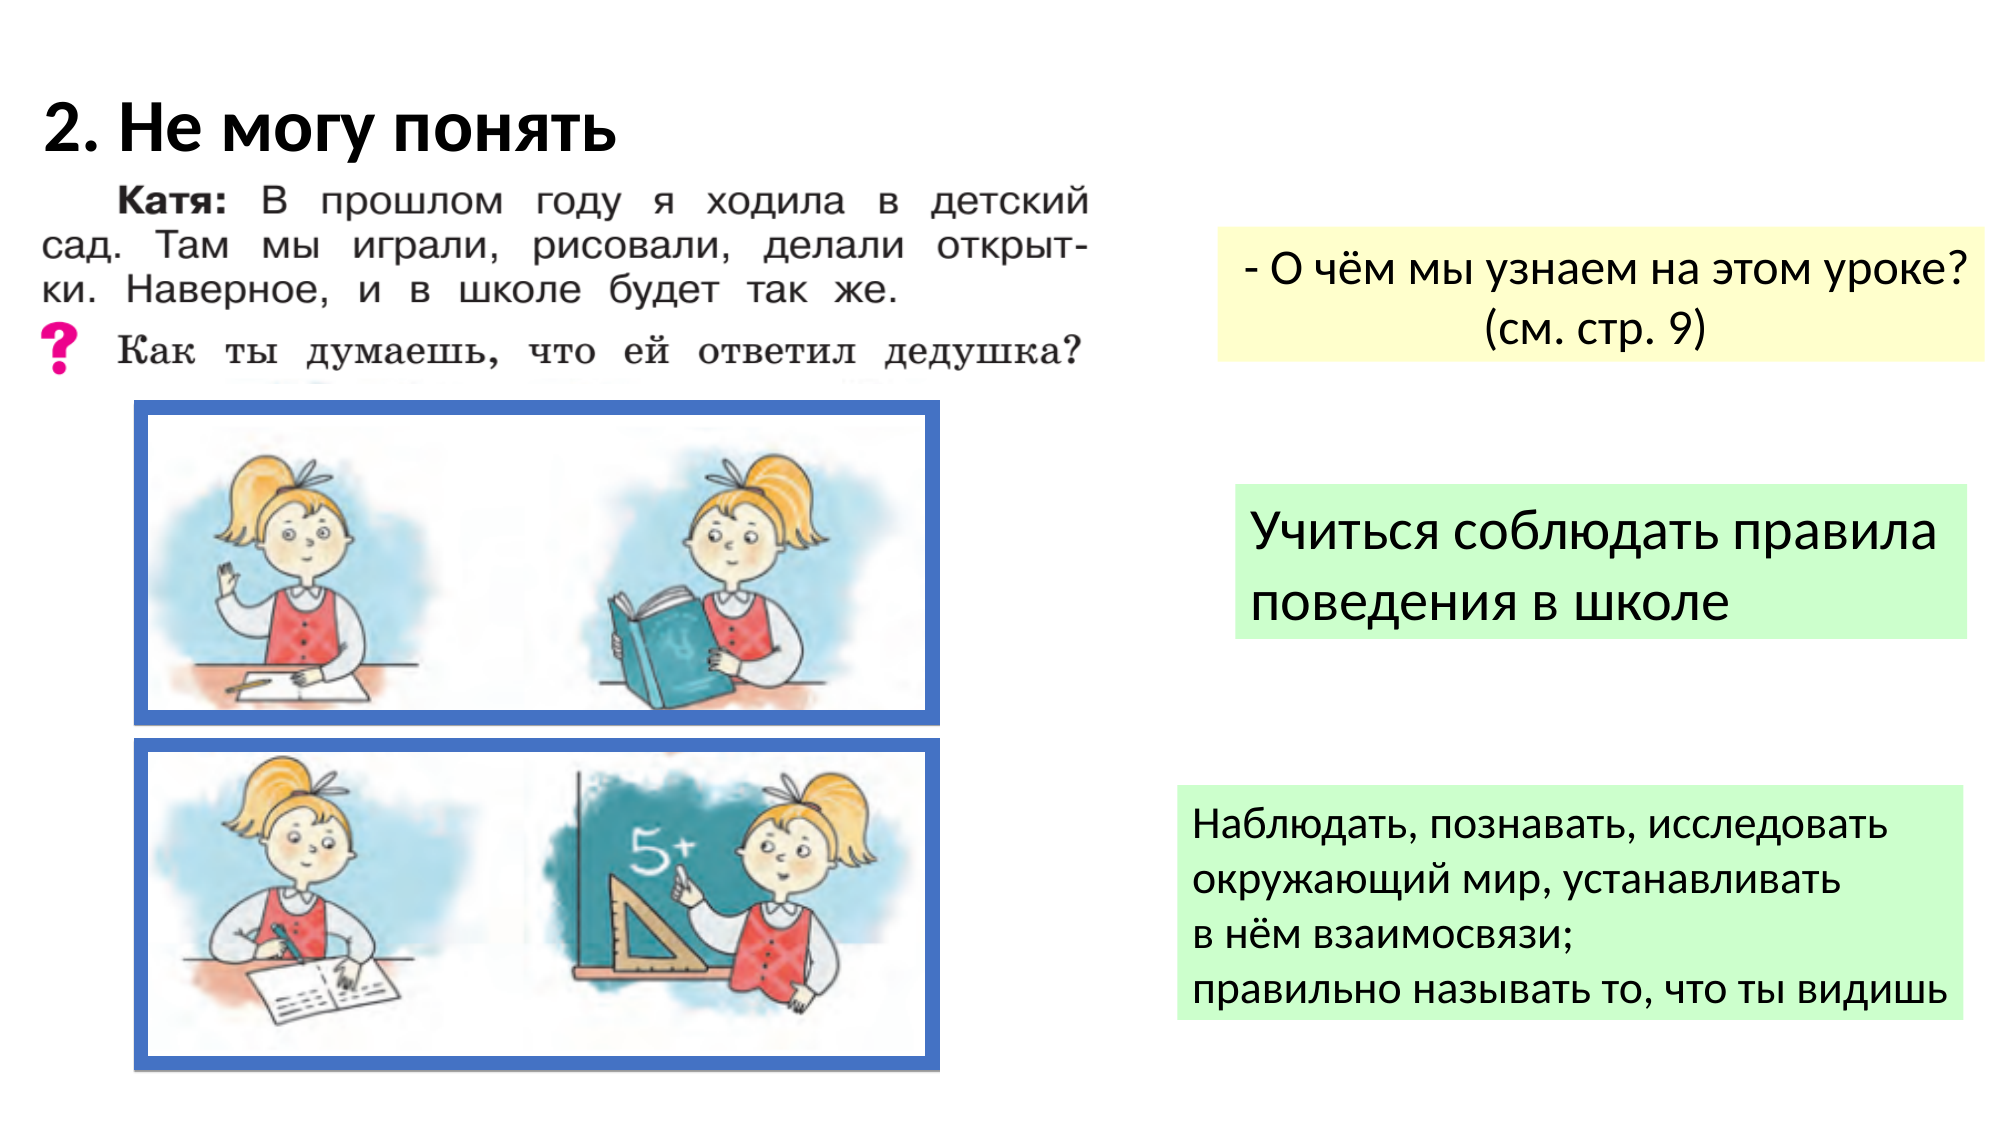

# 2. Не могу понять
 - О чём мы узнаем на этом уроке?
(см. стр. 9)
Учиться соблюдать правила
поведения в школе
Наблюдать, познавать, исследовать
окружающий мир, устанавливать
в нём взаимосвязи;
правильно называть то, что ты видишь